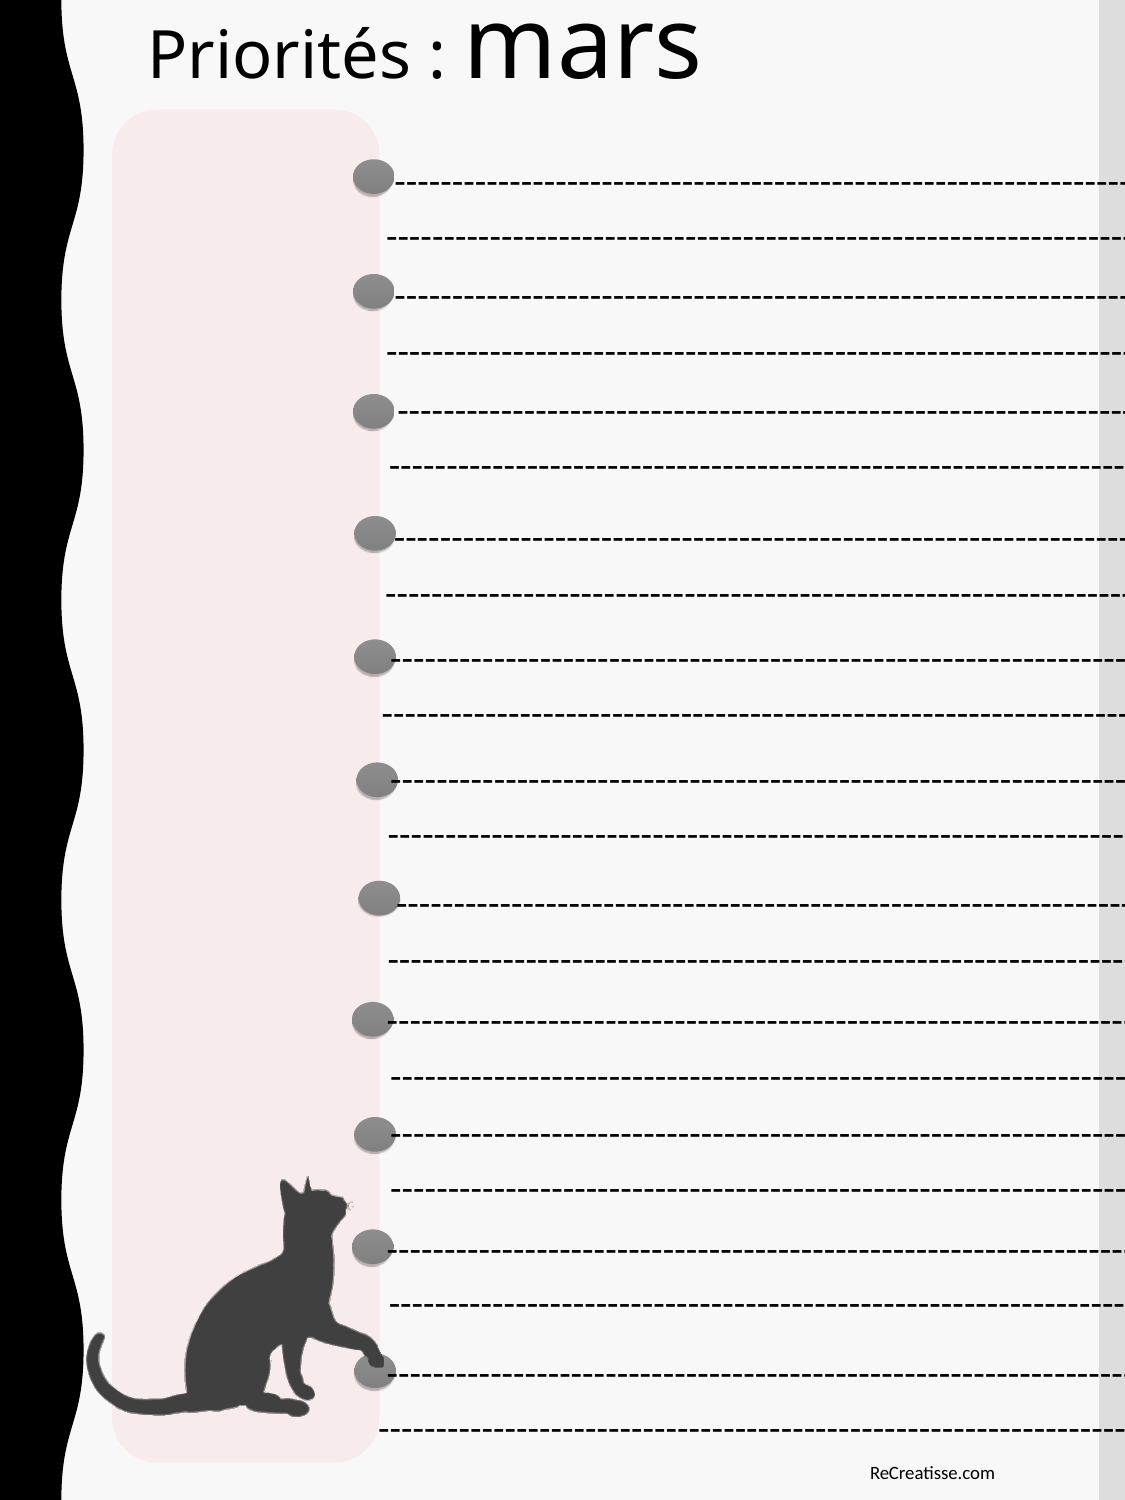

Priorités : mars
--------------------------------------------------------------------------------------
--------------------------------------------------------------------------------------
--------------------------------------------------------------------------------------
--------------------------------------------------------------------------------------
--------------------------------------------------------------------------------------
--------------------------------------------------------------------------------------
--------------------------------------------------------------------------------------
--------------------------------------------------------------------------------------
--------------------------------------------------------------------------------------
--------------------------------------------------------------------------------------
--------------------------------------------------------------------------------------
--------------------------------------------------------------------------------------
--------------------------------------------------------------------------------------
--------------------------------------------------------------------------------------
--------------------------------------------------------------------------------------
--------------------------------------------------------------------------------------
--------------------------------------------------------------------------------------
--------------------------------------------------------------------------------------
--------------------------------------------------------------------------------------
--------------------------------------------------------------------------------------
--------------------------------------------------------------------------------------
--------------------------------------------------------------------------------------
ReCreatisse.com